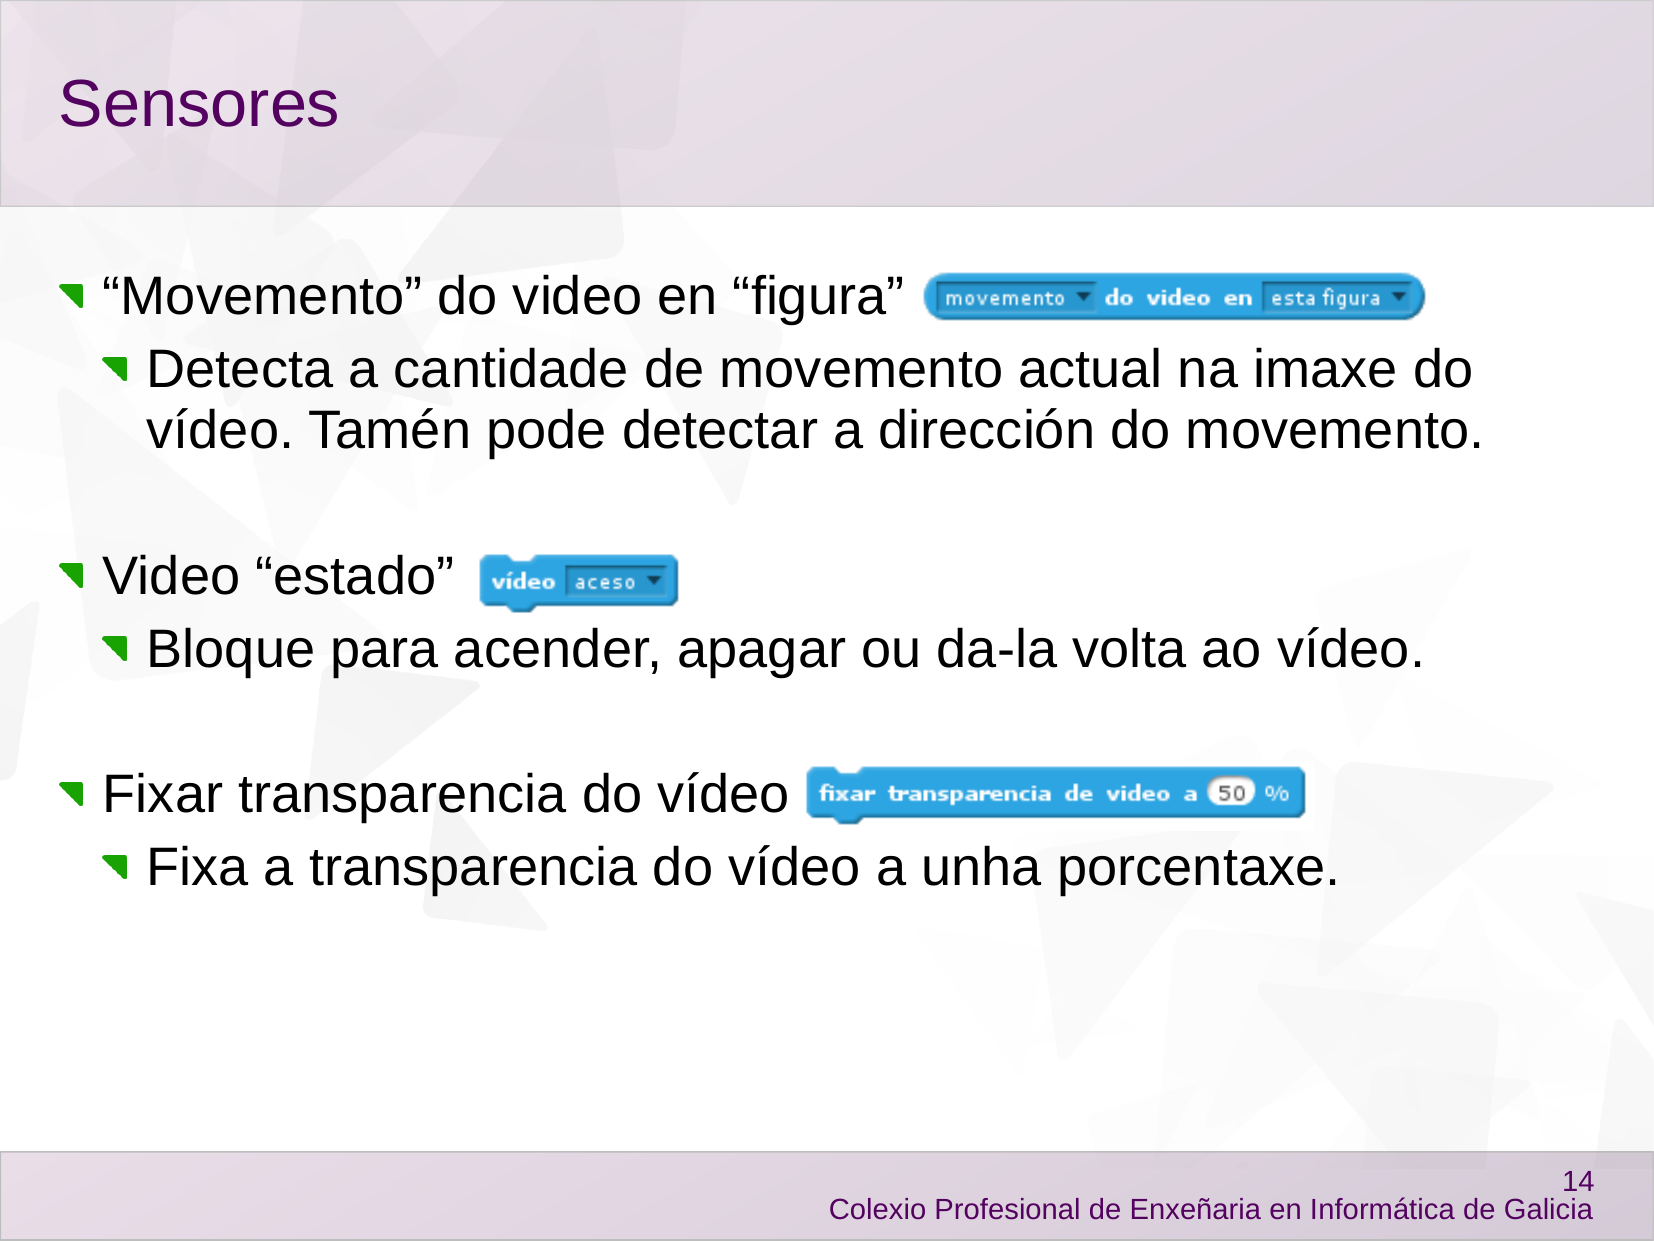

# Sensores
“Movemento” do video en “figura”
Detecta a cantidade de movemento actual na imaxe do vídeo. Tamén pode detectar a dirección do movemento.
Video “estado”
Bloque para acender, apagar ou da-la volta ao vídeo.
Fixar transparencia do vídeo
Fixa a transparencia do vídeo a unha porcentaxe.
14
Colexio Profesional de Enxeñaria en Informática de Galicia